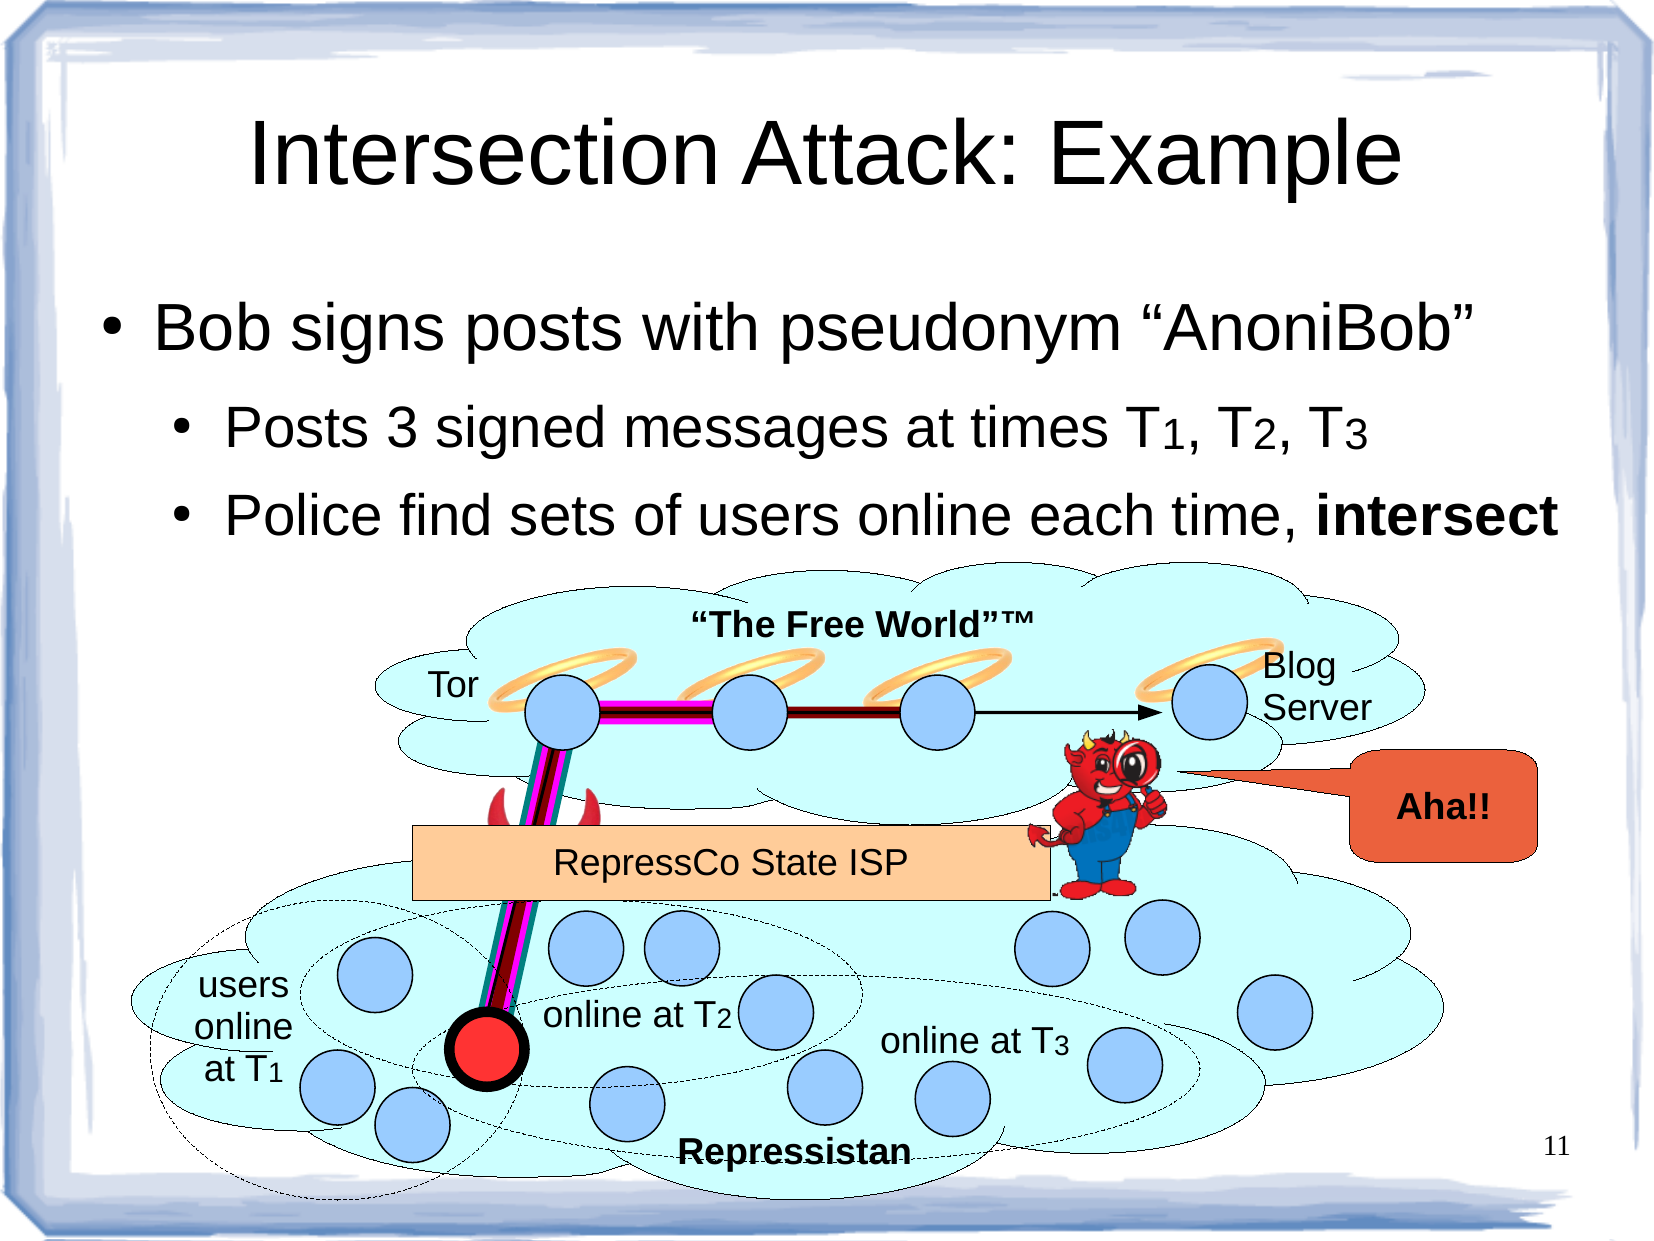

# Intersection Attack: Example
Bob signs posts with pseudonym “AnoniBob”
Posts 3 signed messages at times T1, T2, T3
Police find sets of users online each time, intersect
“The Free World”™
Blog
Server
Tor
Aha!!
RepressCo State ISP
 Repressistan
users
online
at T1
online at T2
online at T3
11